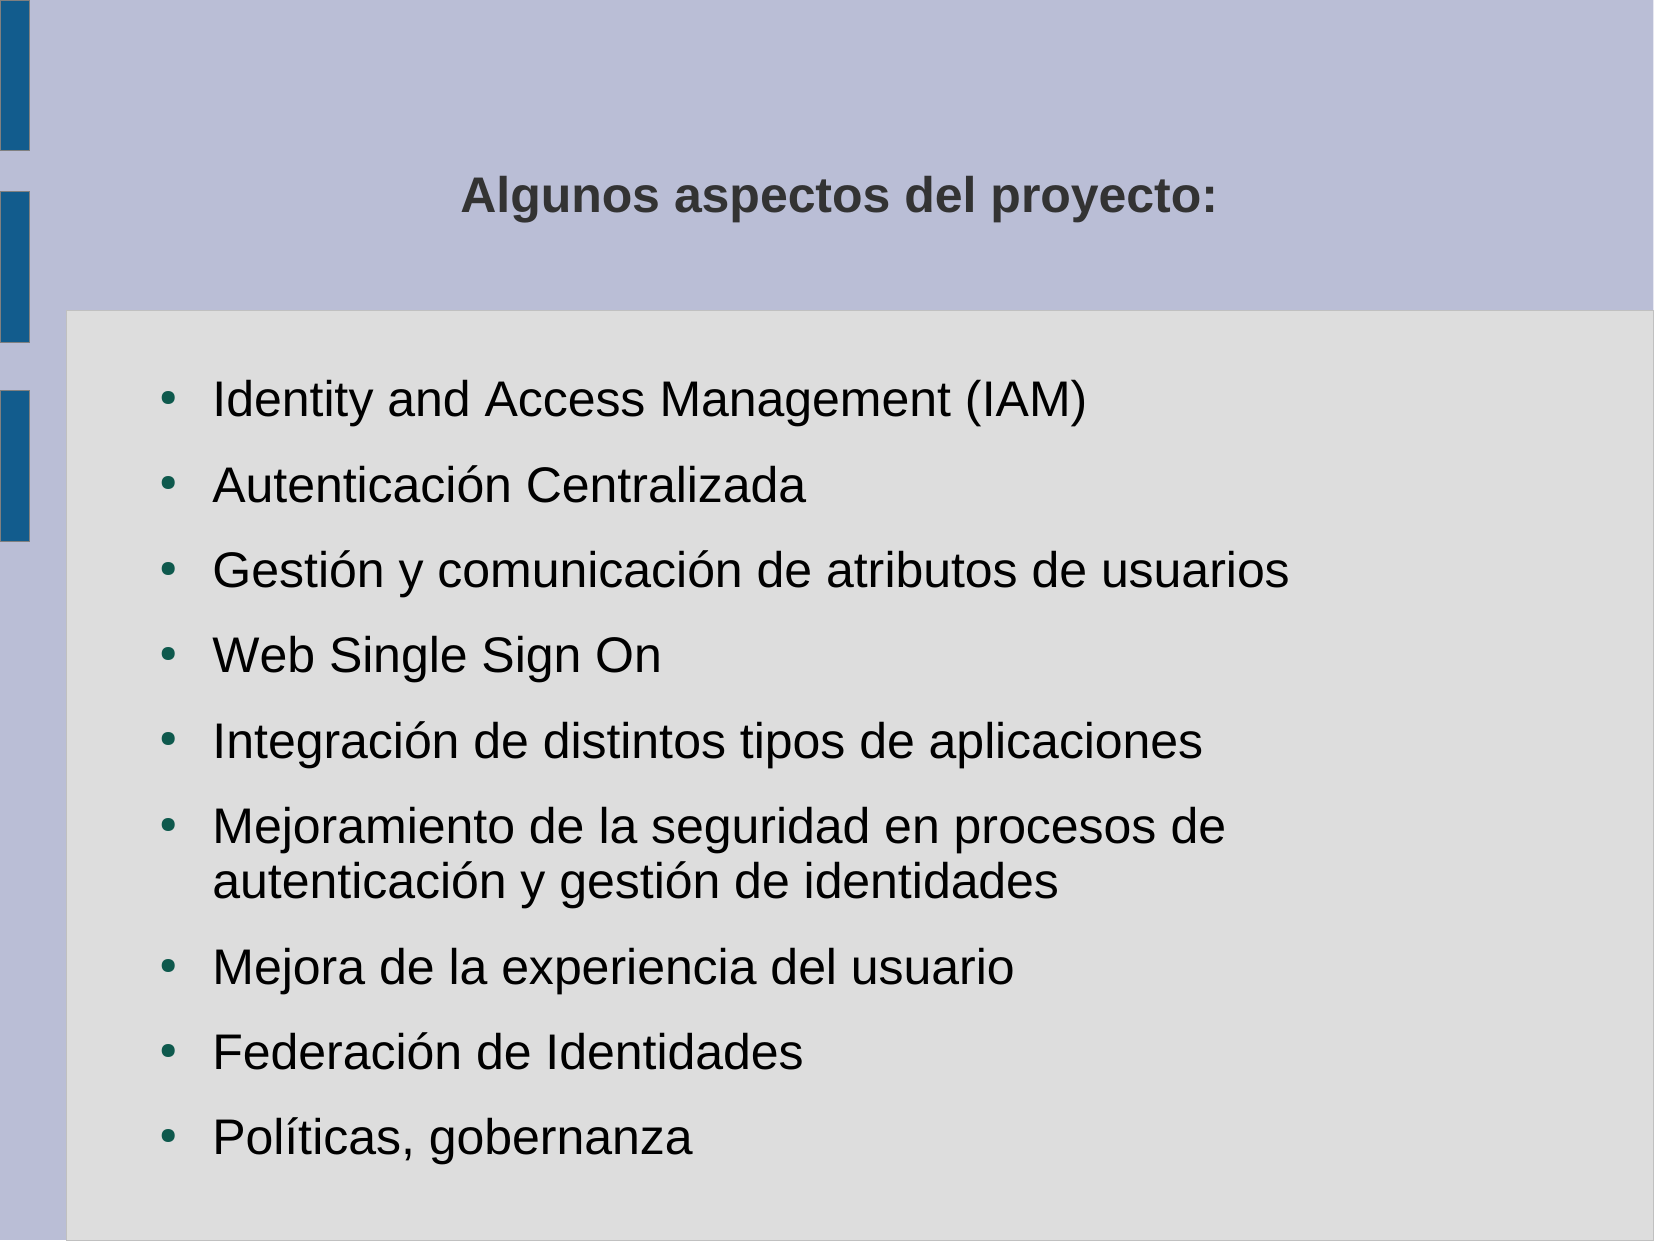

# Algunos aspectos del proyecto:
Identity and Access Management (IAM)
Autenticación Centralizada
Gestión y comunicación de atributos de usuarios
Web Single Sign On
Integración de distintos tipos de aplicaciones
Mejoramiento de la seguridad en procesos de autenticación y gestión de identidades
Mejora de la experiencia del usuario
Federación de Identidades
Políticas, gobernanza